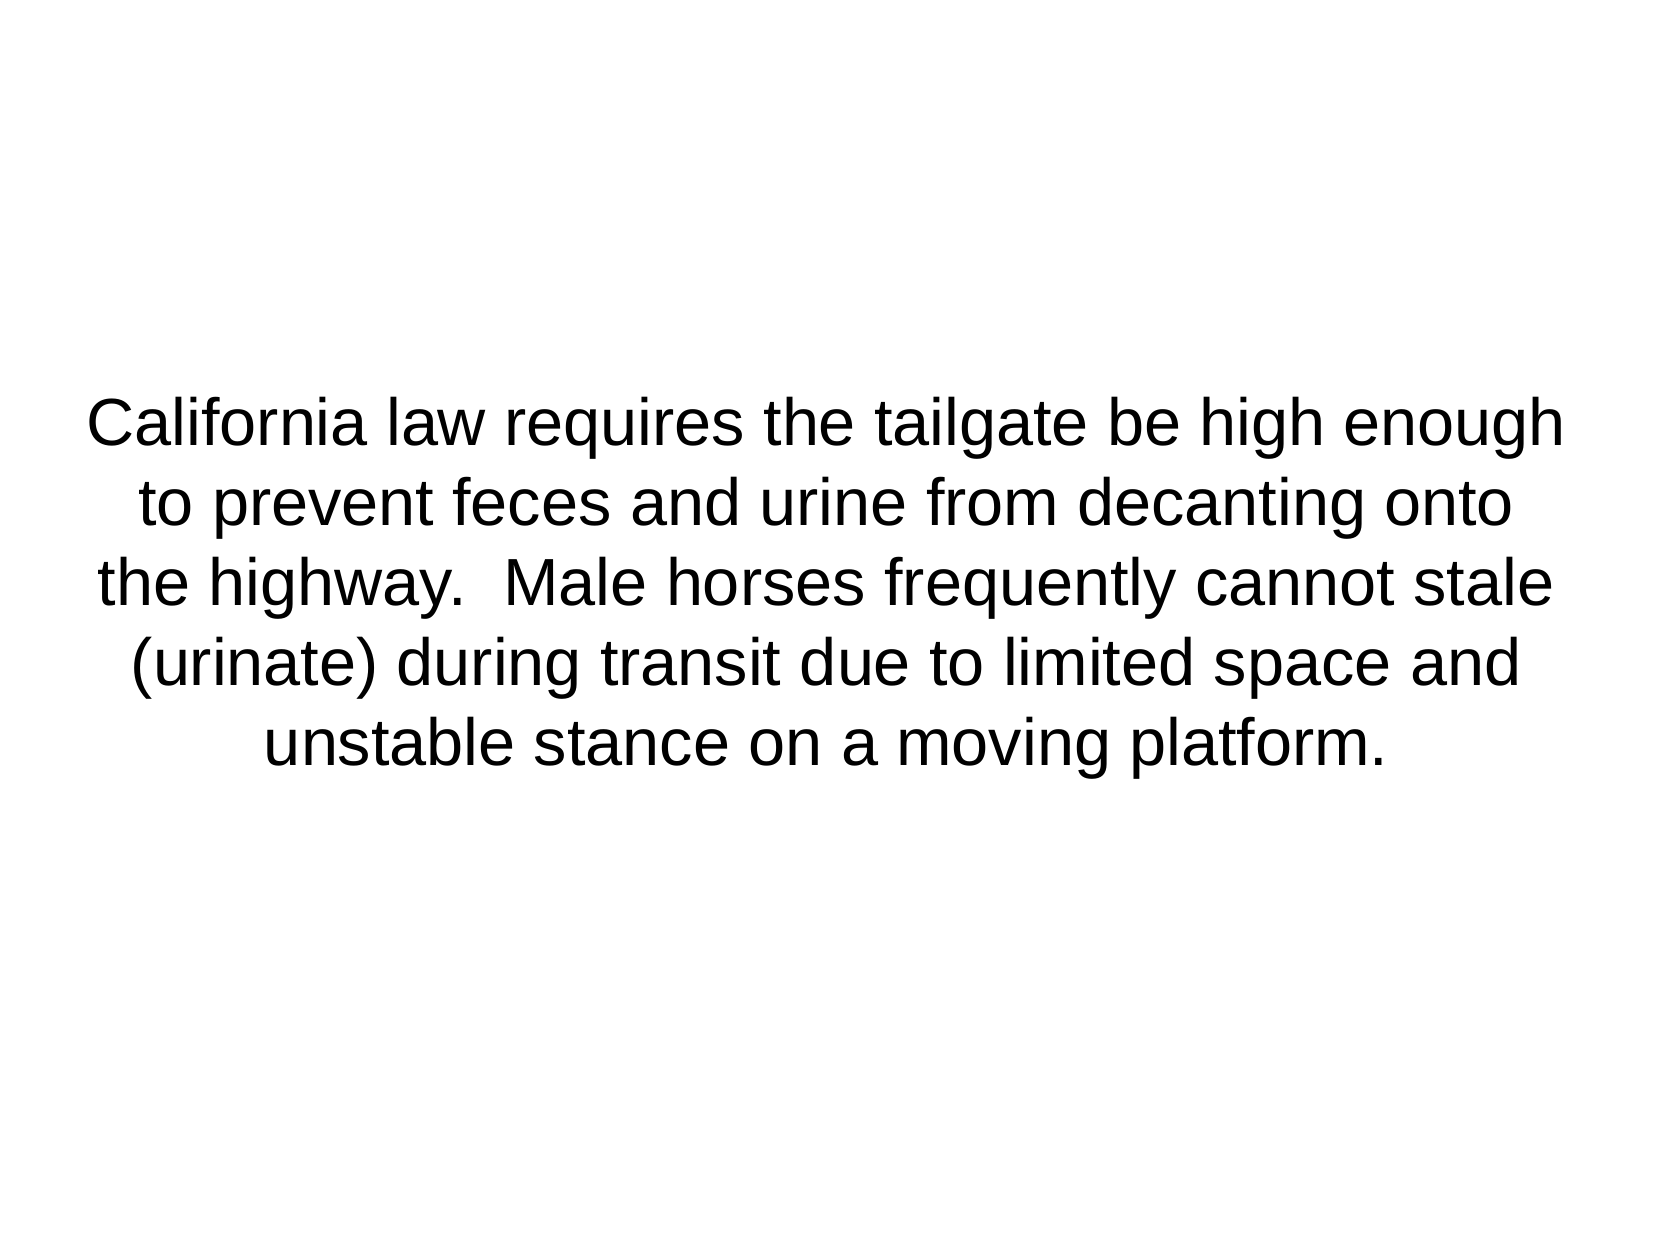

# California law requires the tailgate be high enough to prevent feces and urine from decanting onto the highway. Male horses frequently cannot stale (urinate) during transit due to limited space and unstable stance on a moving platform.